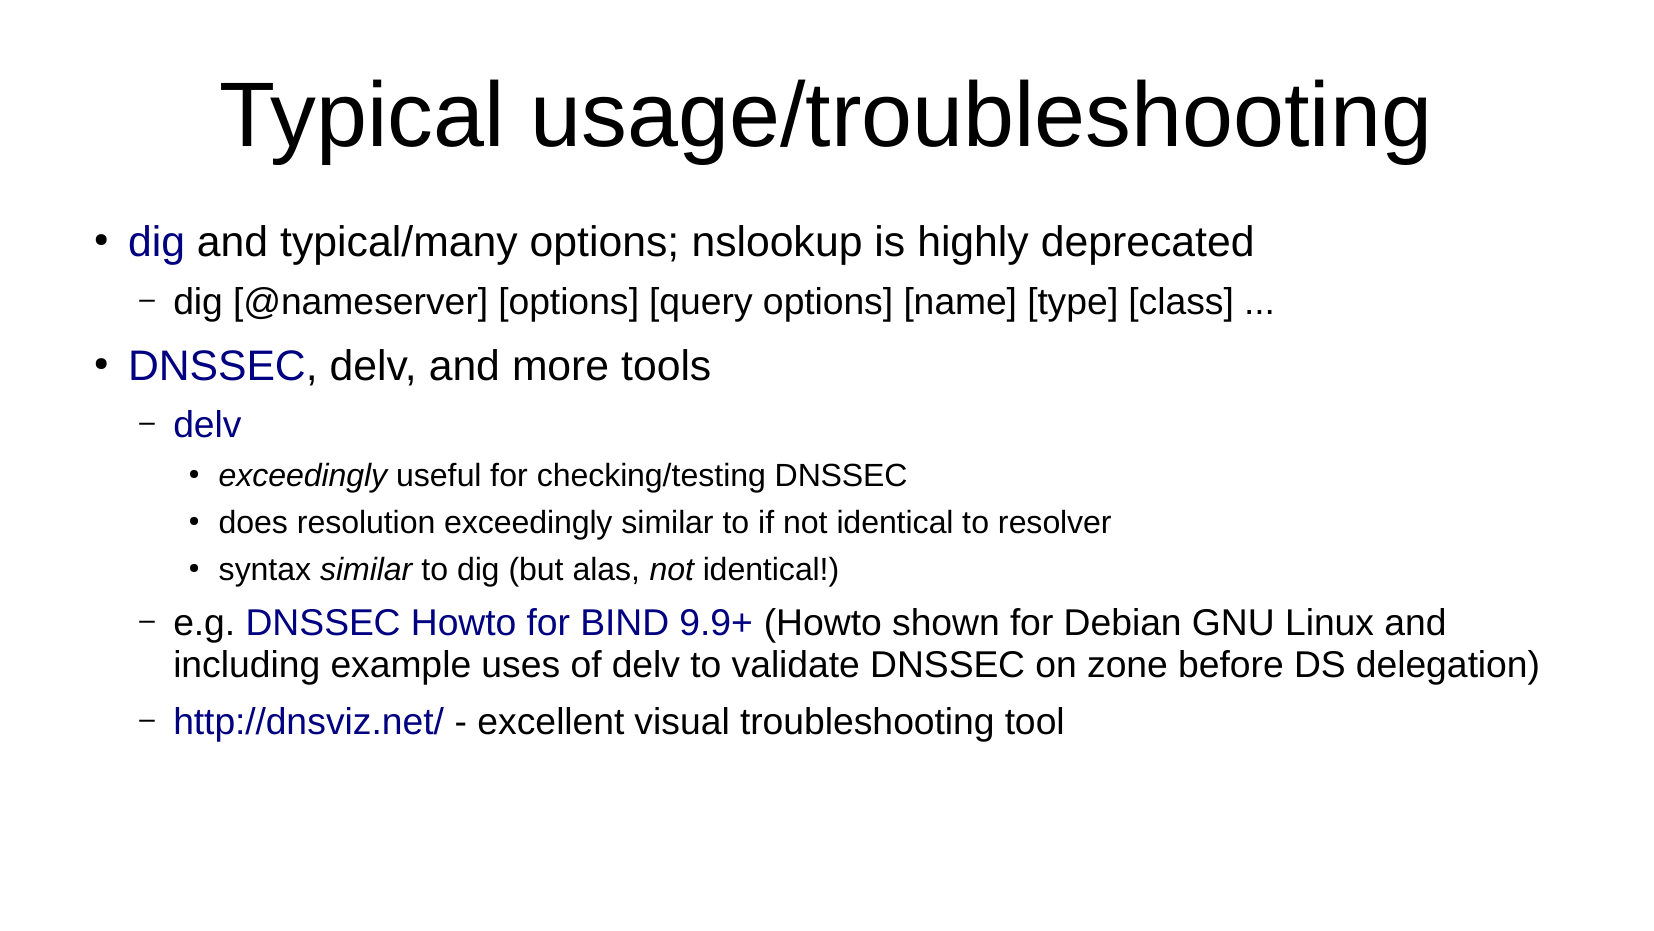

# Typical usage/troubleshooting
dig and typical/many options; nslookup is highly deprecated
dig [@nameserver] [options] [query options] [name] [type] [class] ...
DNSSEC, delv, and more tools
delv
exceedingly useful for checking/testing DNSSEC
does resolution exceedingly similar to if not identical to resolver
syntax similar to dig (but alas, not identical!)
e.g. DNSSEC Howto for BIND 9.9+ (Howto shown for Debian GNU Linux and including example uses of delv to validate DNSSEC on zone before DS delegation)
http://dnsviz.net/ - excellent visual troubleshooting tool